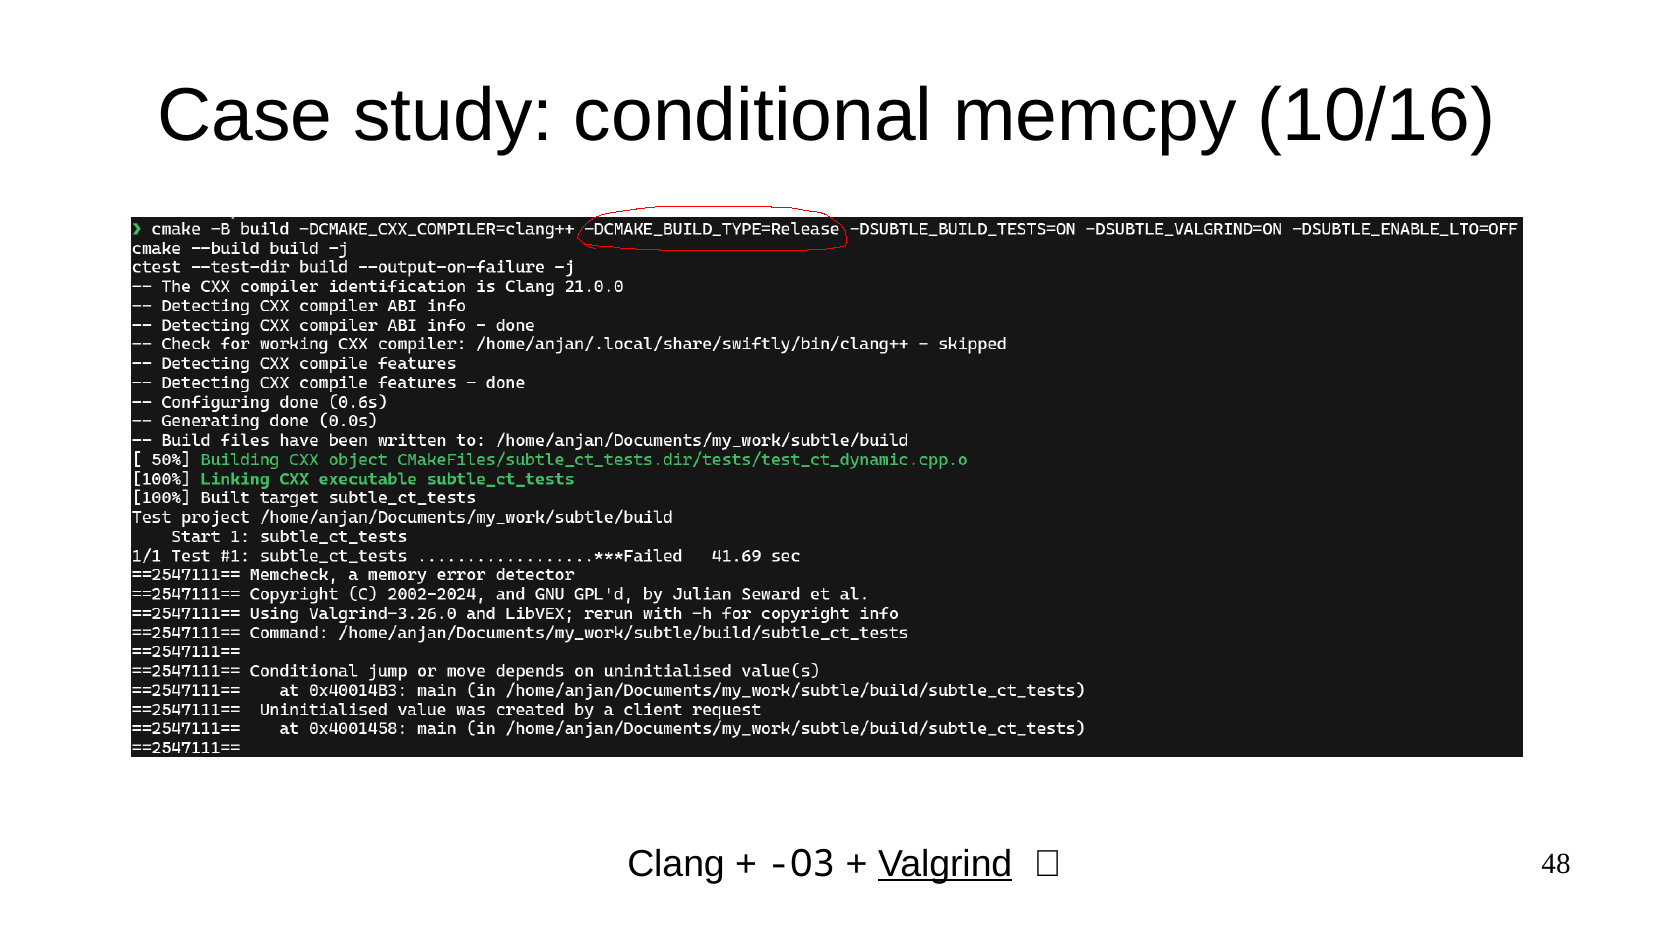

# Case study: conditional memcpy (10/16)
Clang + -O3 + Valgrind ✅
48